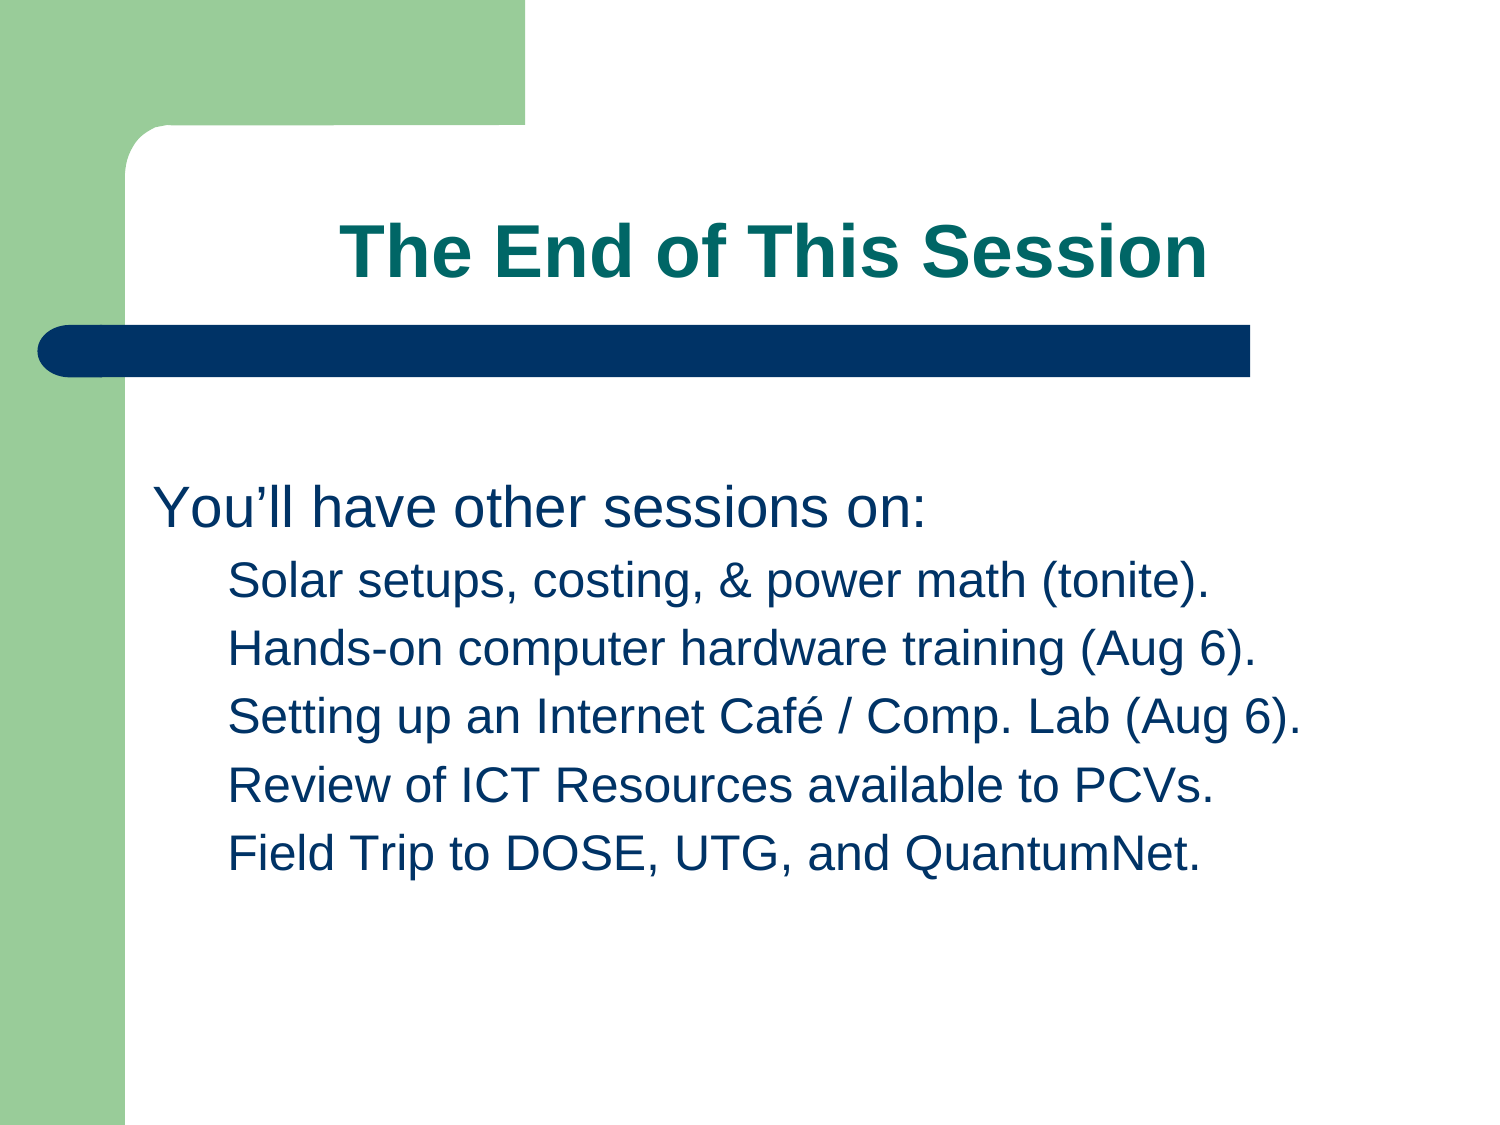

# The End of This Session
You’ll have other sessions on:
Solar setups, costing, & power math (tonite).
Hands-on computer hardware training (Aug 6).
Setting up an Internet Café / Comp. Lab (Aug 6).
Review of ICT Resources available to PCVs.
Field Trip to DOSE, UTG, and QuantumNet.